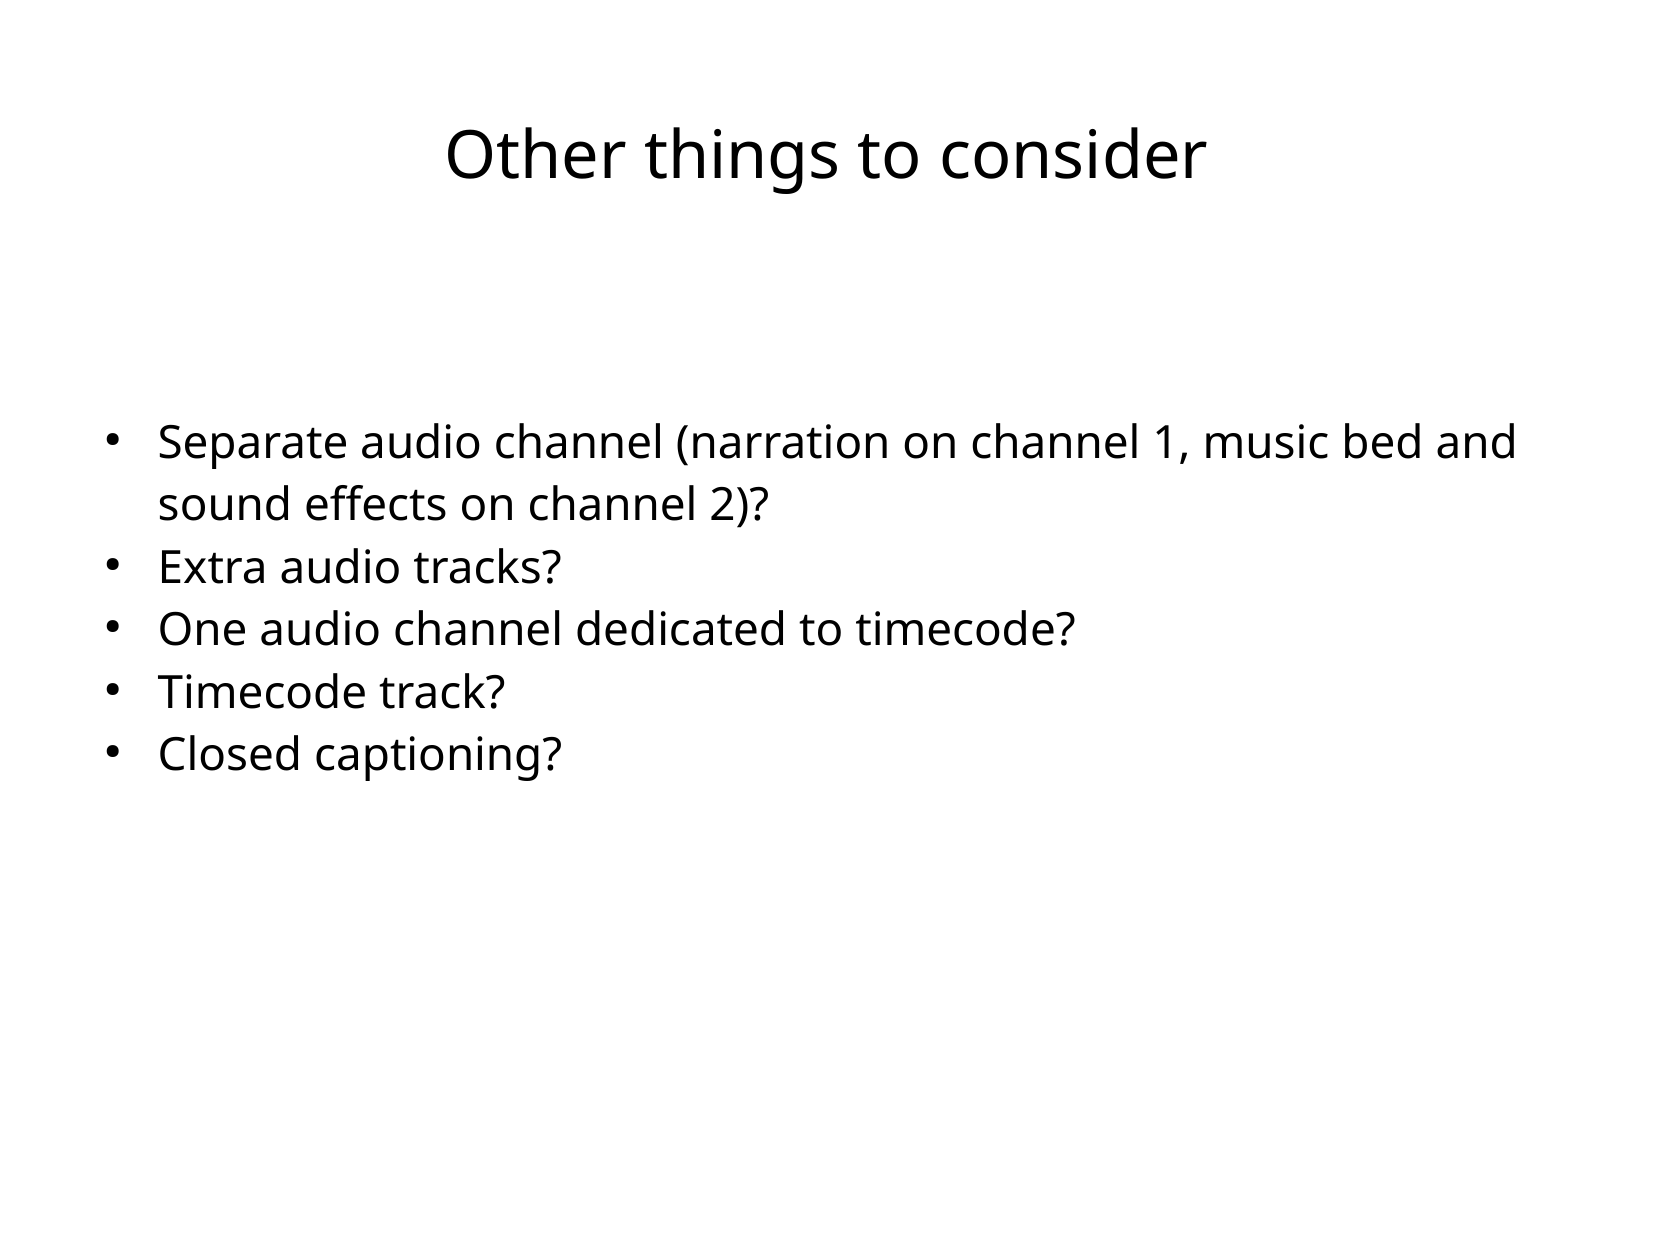

Other things to consider
# Separate audio channel (narration on channel 1, music bed and sound effects on channel 2)?
Extra audio tracks?
One audio channel dedicated to timecode?
Timecode track?
Closed captioning?